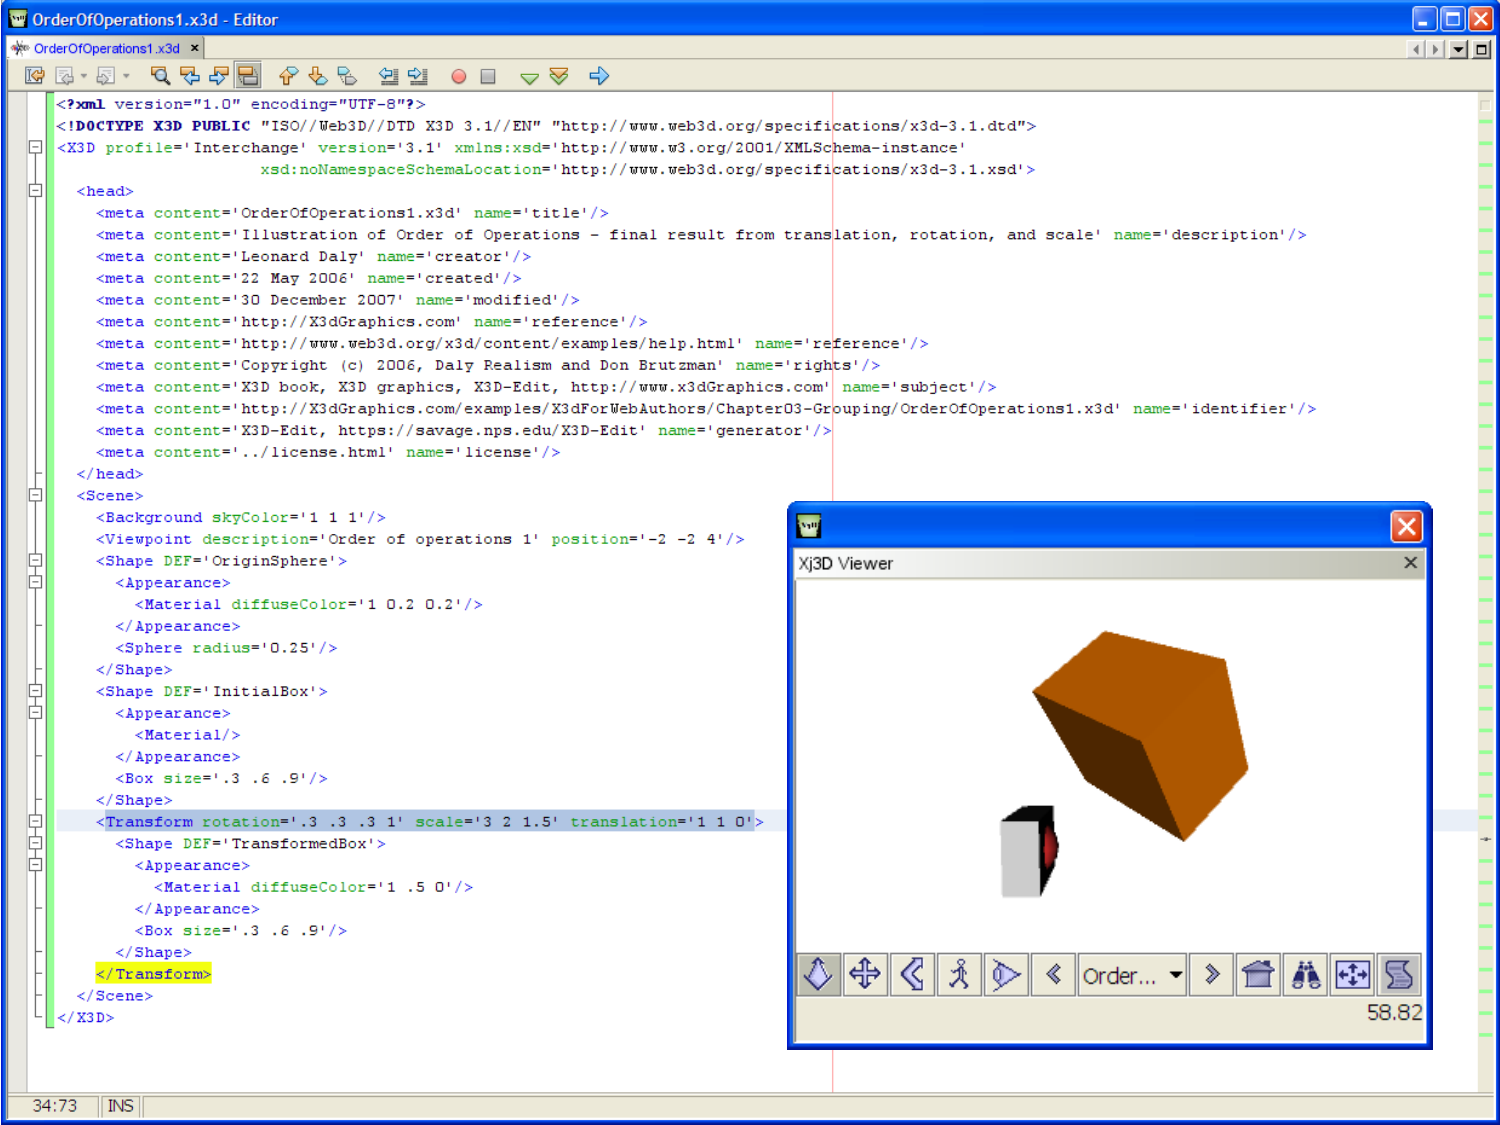

# Order of transformation operations, initial and final